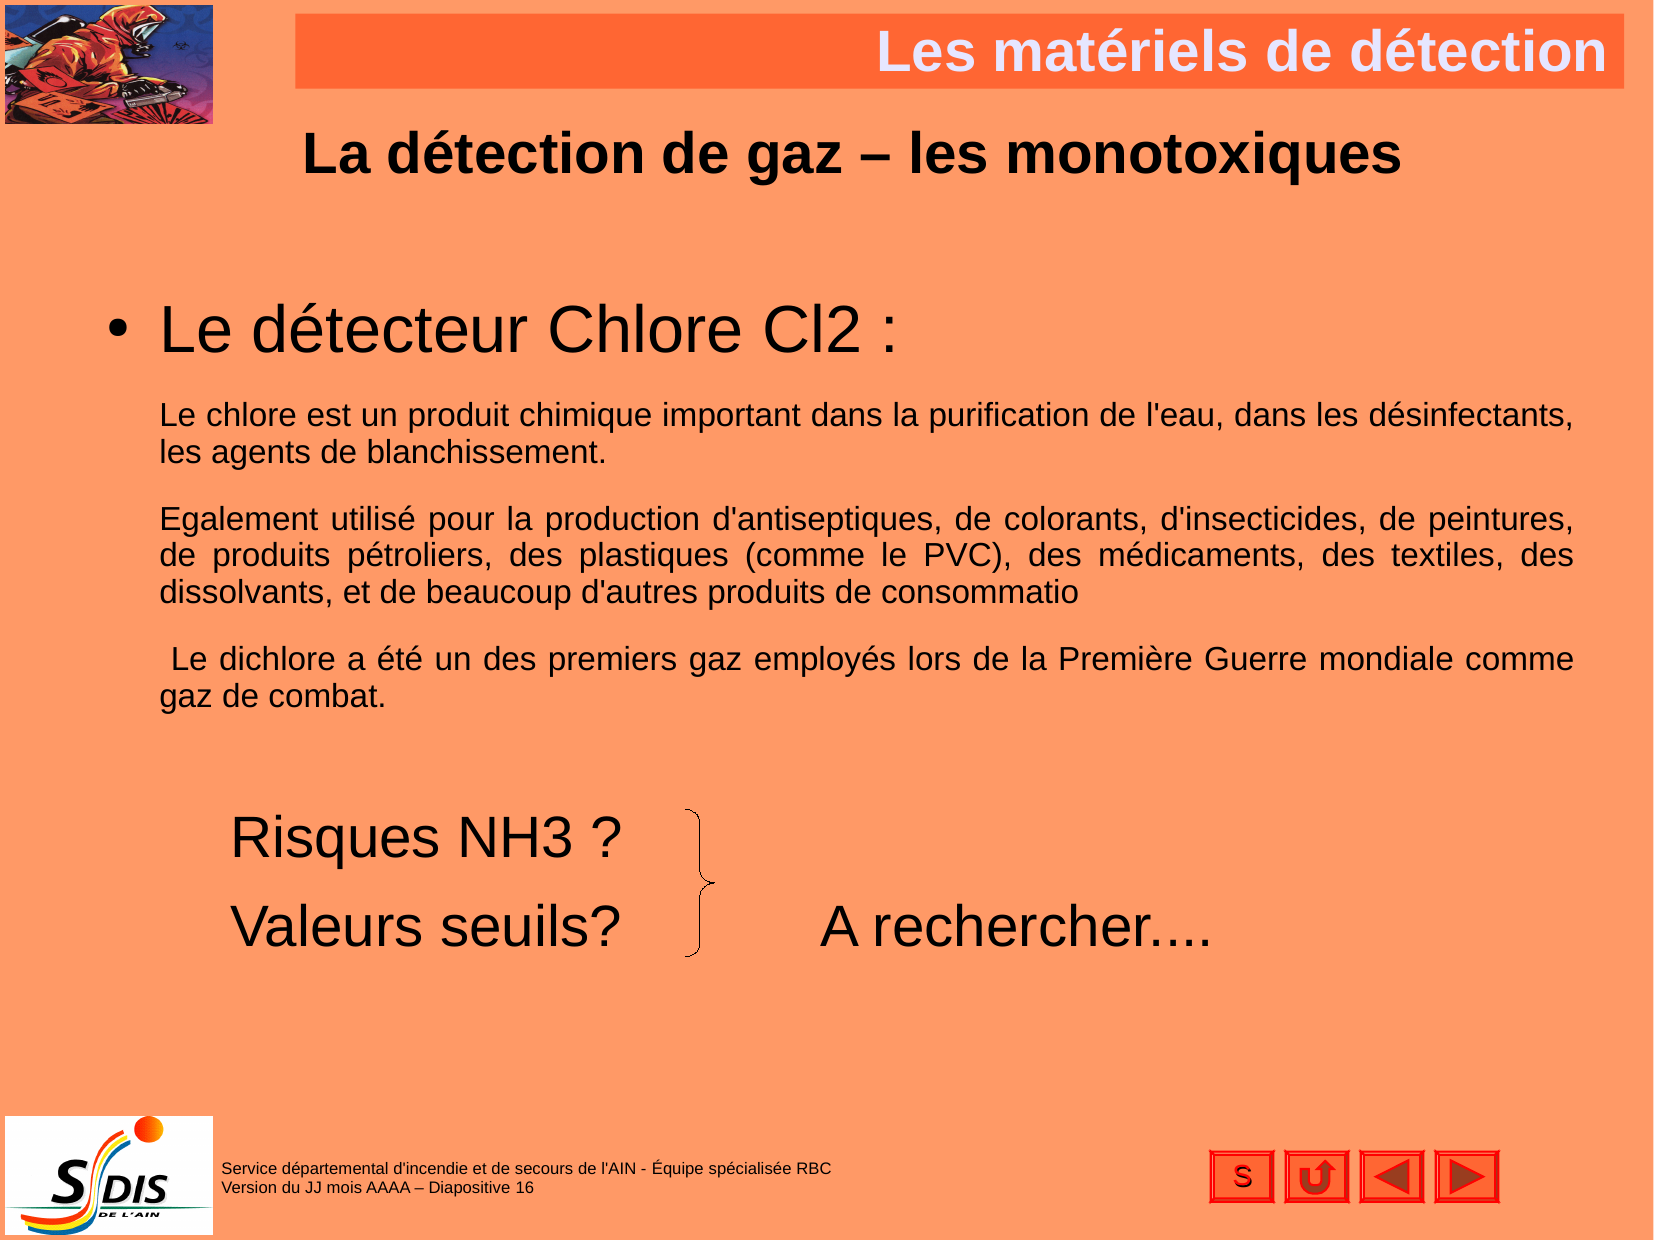

Les matériels de détection
La détection de gaz – les monotoxiques
# Le détecteur Chlore Cl2 :
Le chlore est un produit chimique important dans la purification de l'eau, dans les désinfectants, les agents de blanchissement.
Egalement utilisé pour la production d'antiseptiques, de colorants, d'insecticides, de peintures, de produits pétroliers, des plastiques (comme le PVC), des médicaments, des textiles, des dissolvants, et de beaucoup d'autres produits de consommatio
 Le dichlore a été un des premiers gaz employés lors de la Première Guerre mondiale comme gaz de combat.
Risques NH3 ?
Valeurs seuils? 			A rechercher....